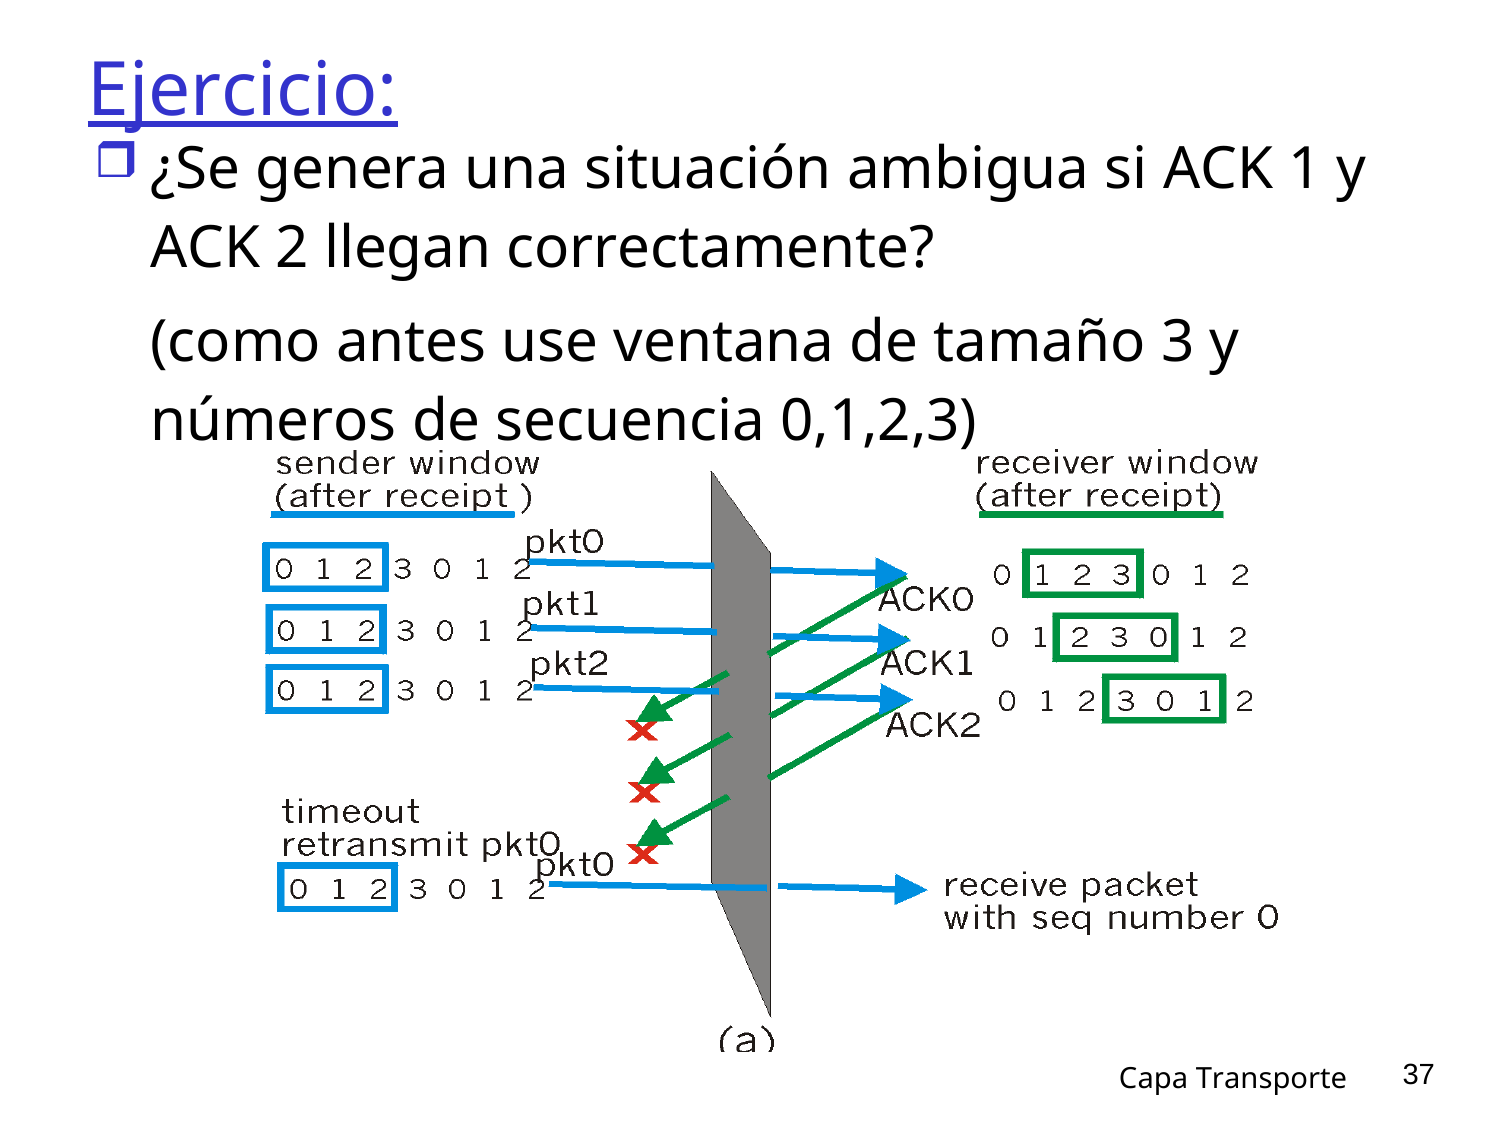

# Ejercicio:
¿Se genera una situación ambigua si ACK 1 y ACK 2 llegan correctamente?
(como antes use ventana de tamaño 3 y números de secuencia 0,1,2,3)
37